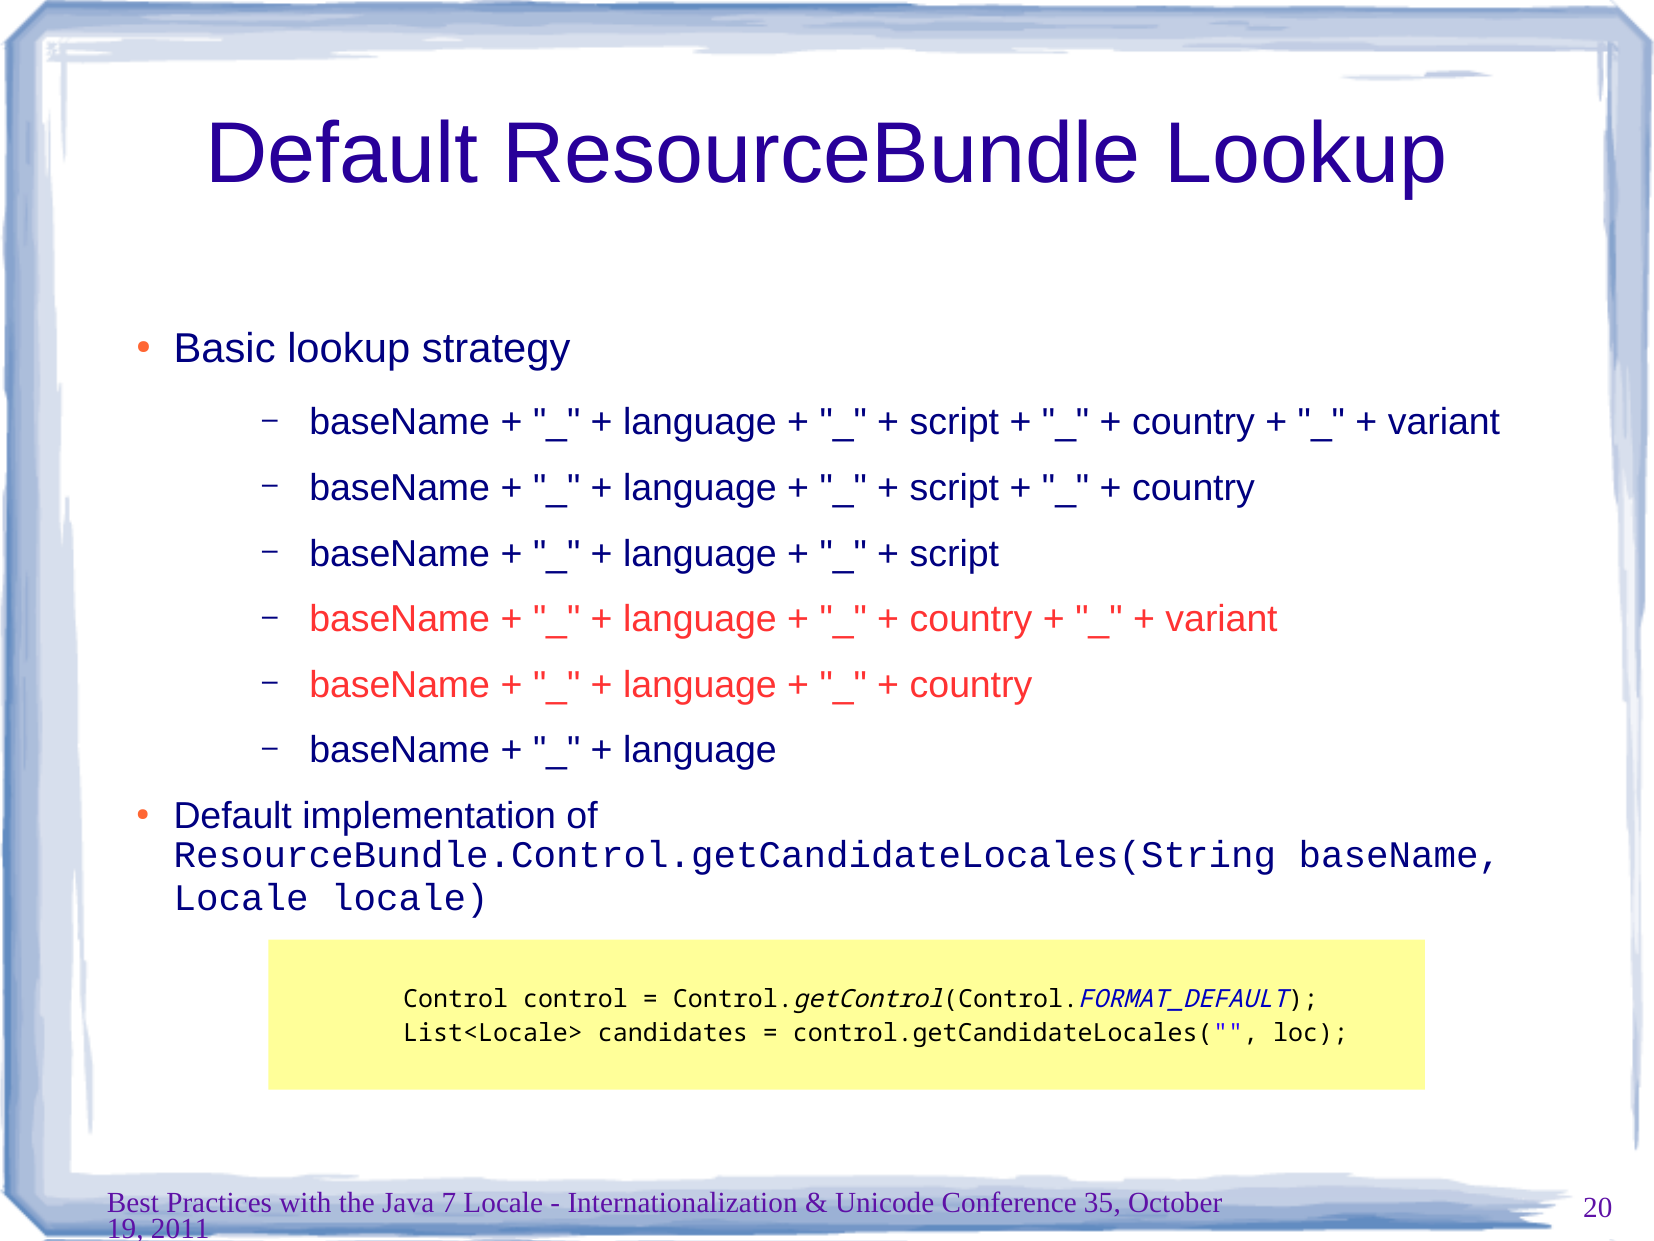

# Default ResourceBundle Lookup
Basic lookup strategy
baseName + "_" + language + "_" + script + "_" + country + "_" + variant
baseName + "_" + language + "_" + script + "_" + country
baseName + "_" + language + "_" + script
baseName + "_" + language + "_" + country + "_" + variant
baseName + "_" + language + "_" + country
baseName + "_" + language
Default implementation of ResourceBundle.Control.getCandidateLocales(String baseName, Locale locale)
 Control control = Control.getControl(Control.FORMAT_DEFAULT);
 List<Locale> candidates = control.getCandidateLocales("", loc);
Best Practices with the Java 7 Locale - Internationalization & Unicode Conference 35, October 19, 2011
20